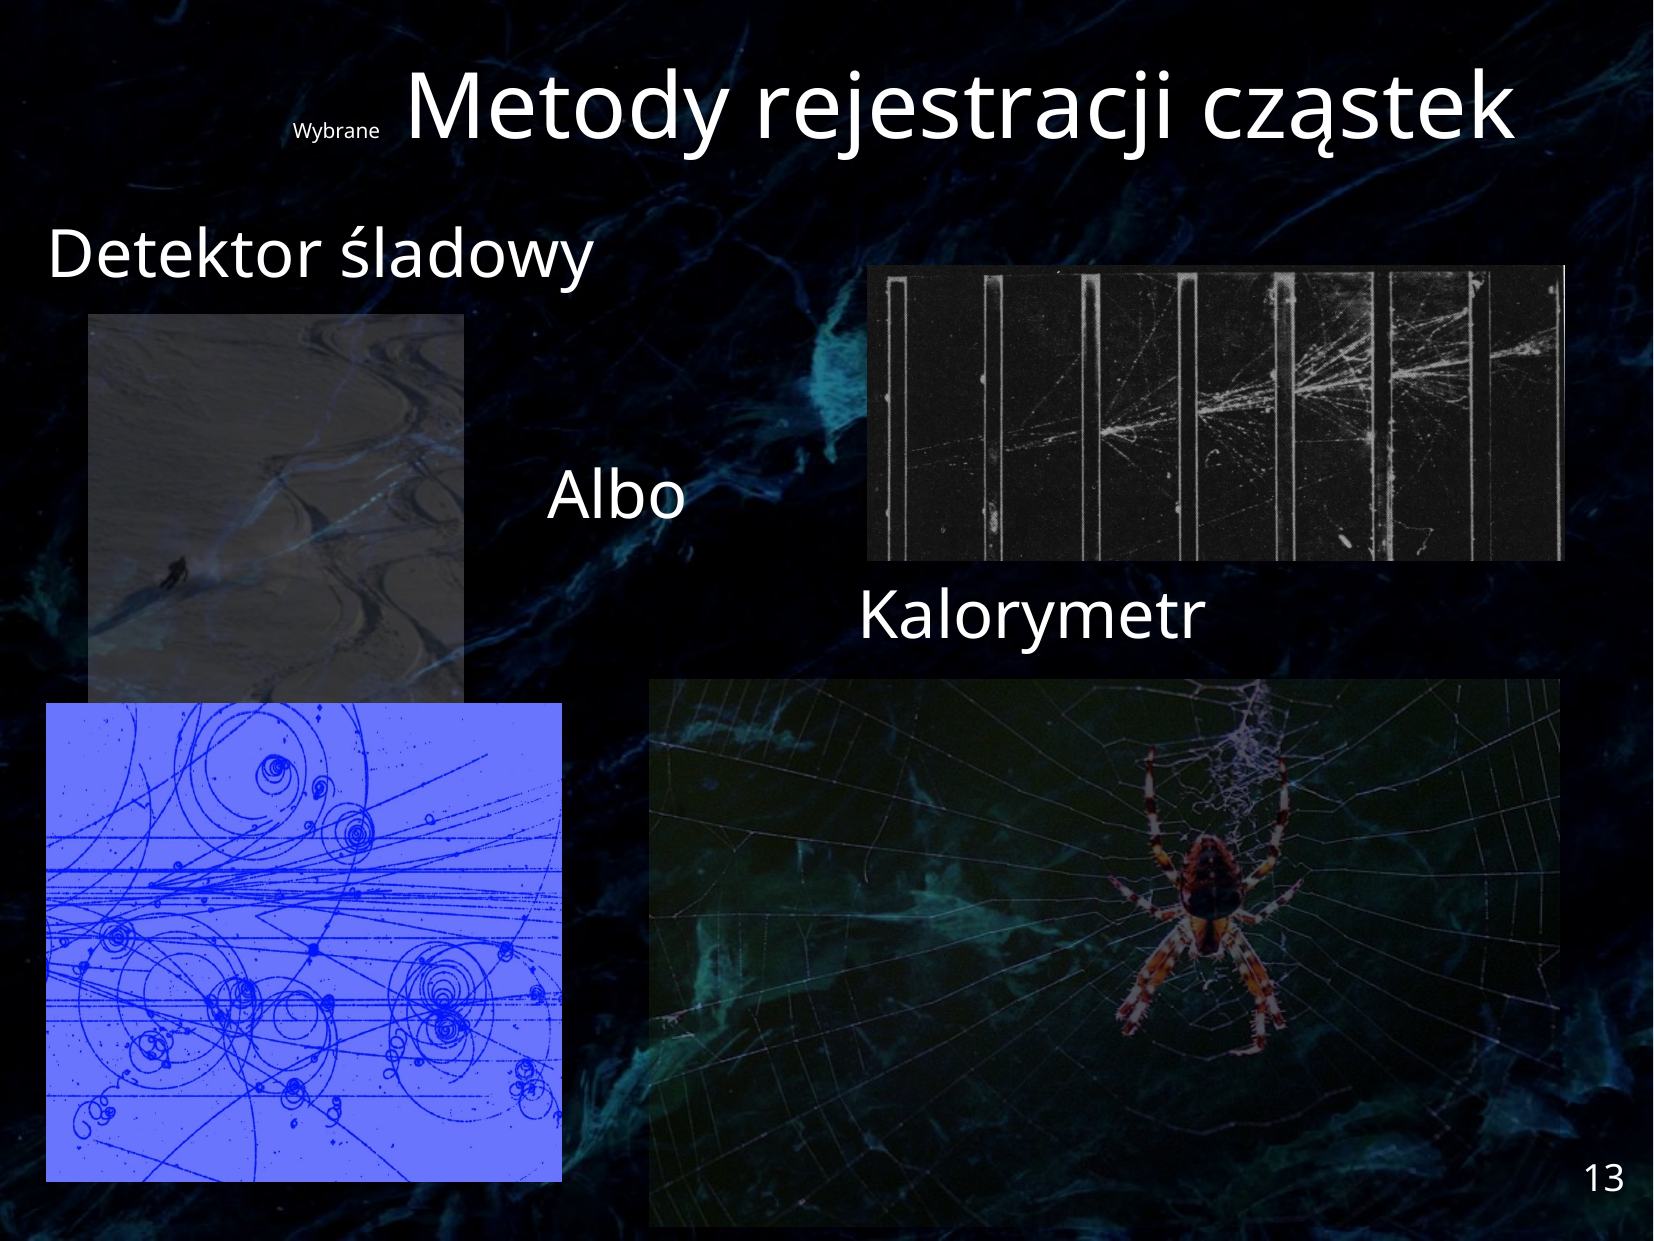

Wybrane Metody rejestracji cząstek
# Detektor śladowy
 Albo
 Kalorymetr
13